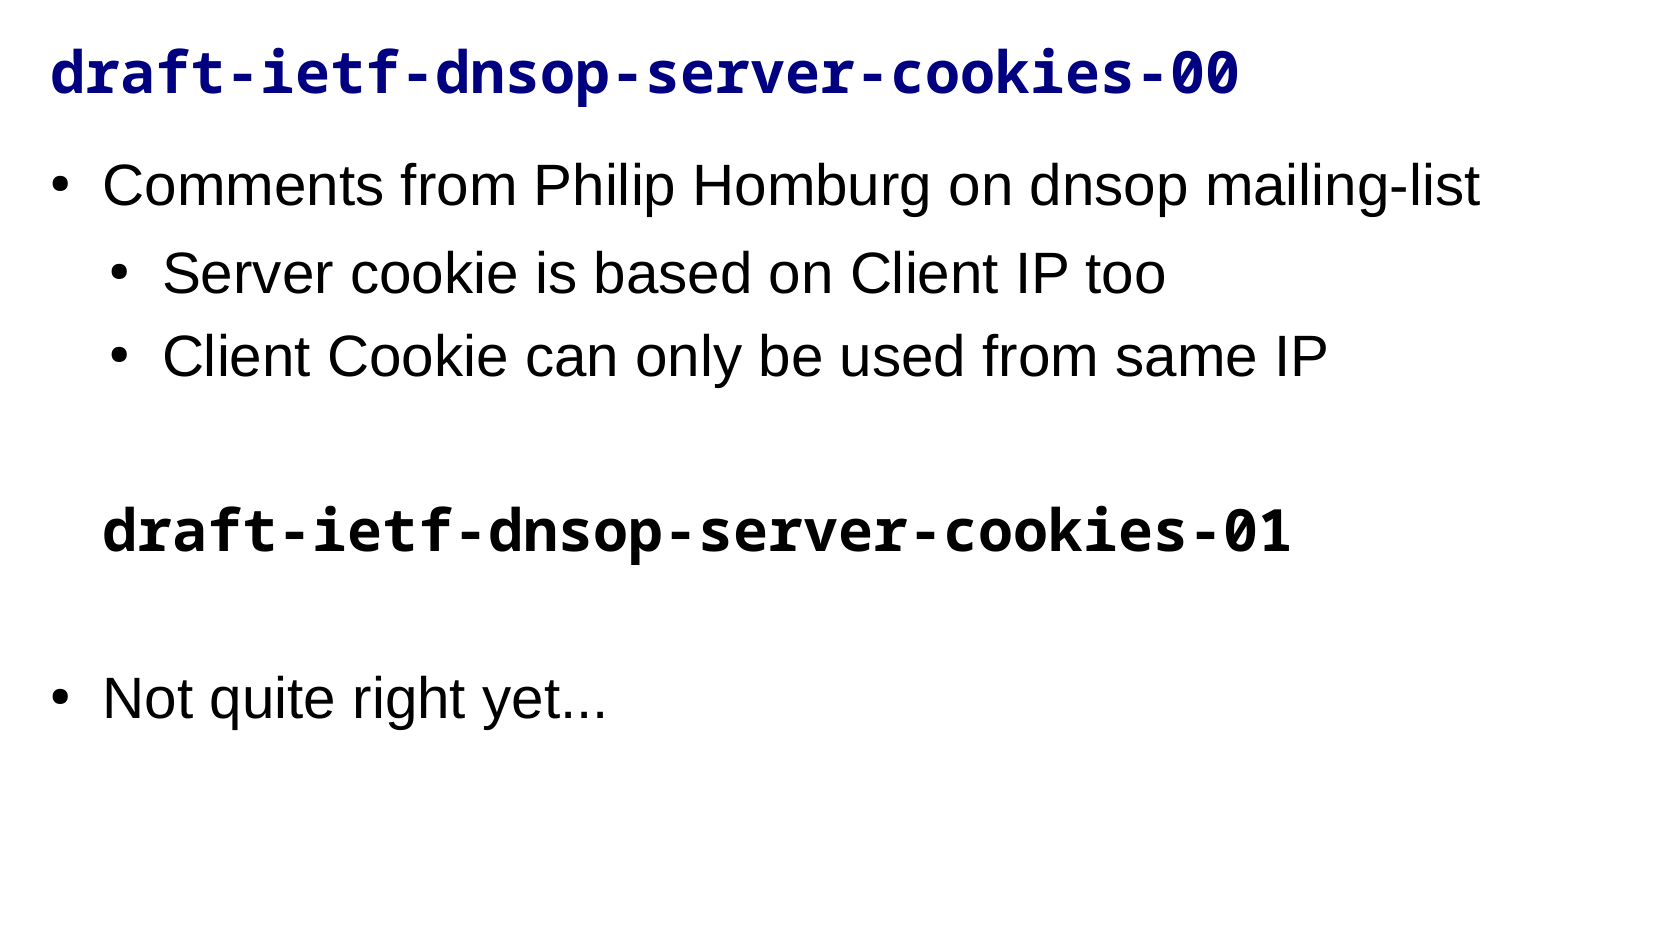

draft-ietf-dnsop-server-cookies-00
# Comments from Philip Homburg on dnsop mailing-list
Server cookie is based on Client IP too
Client Cookie can only be used from same IP
draft-ietf-dnsop-server-cookies-01
Not quite right yet...